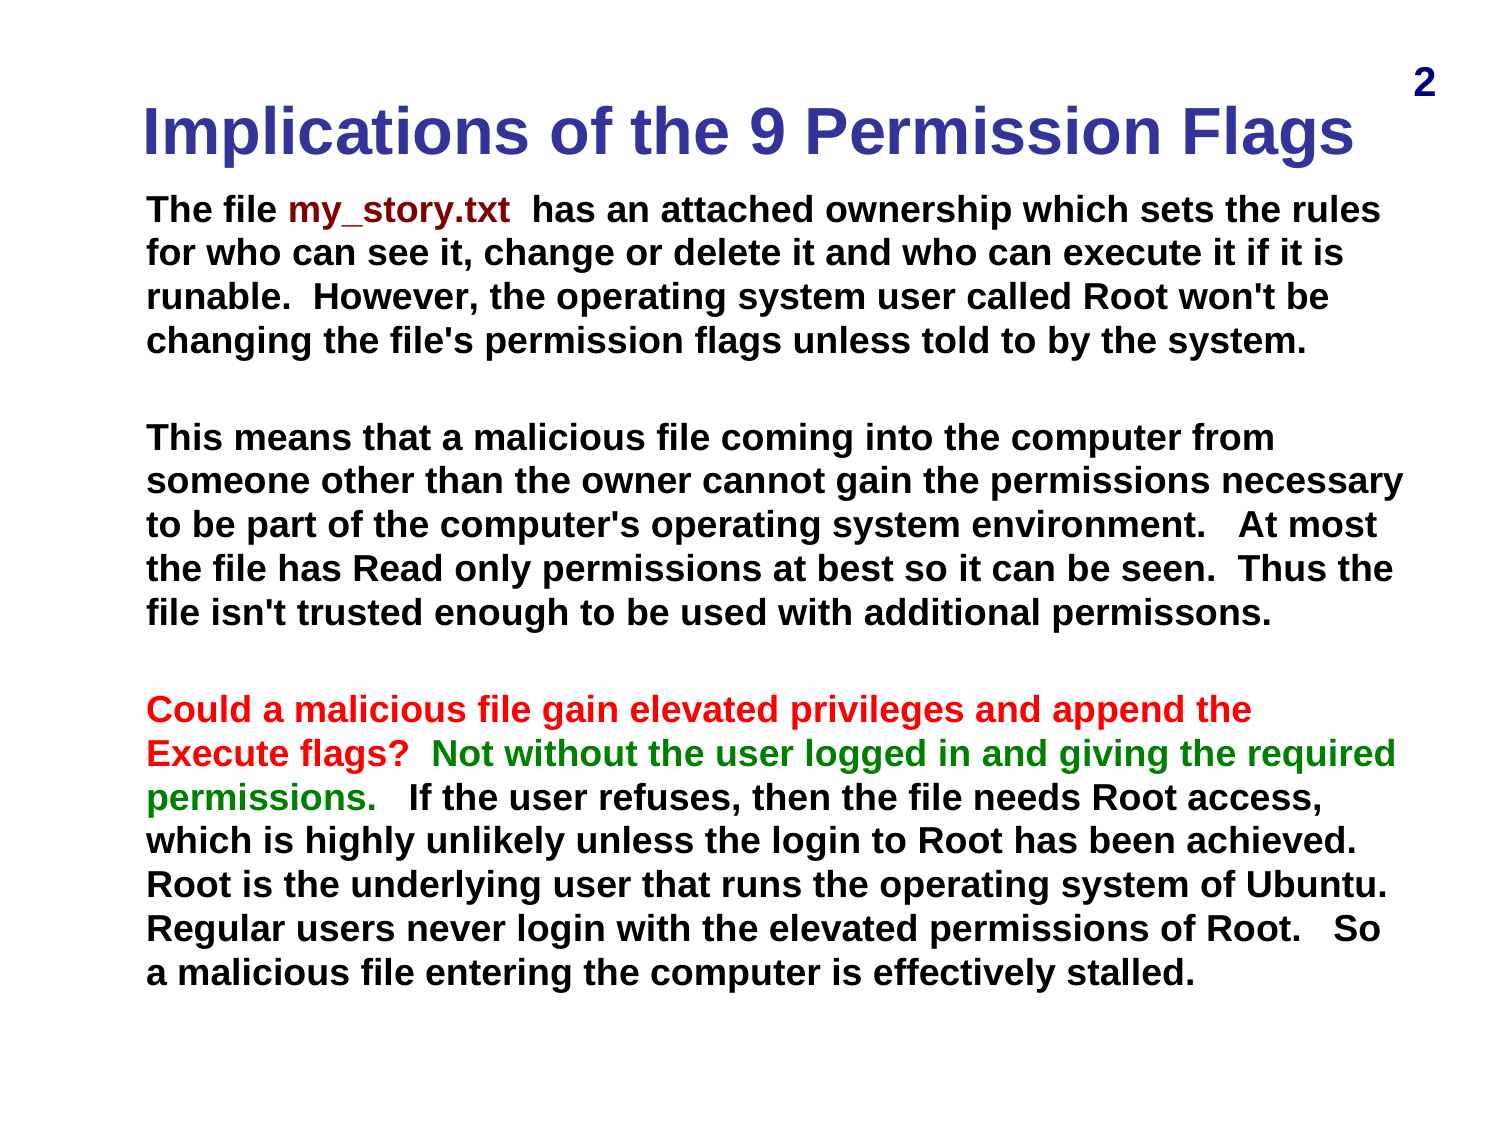

2
# Implications of the 9 Permission Flags
The file my_story.txt has an attached ownership which sets the rules
for who can see it, change or delete it and who can execute it if it is
runable. However, the operating system user called Root won't be
changing the file's permission flags unless told to by the system.
This means that a malicious file coming into the computer from
someone other than the owner cannot gain the permissions necessary
to be part of the computer's operating system environment. At most
the file has Read only permissions at best so it can be seen. Thus the
file isn't trusted enough to be used with additional permissons.
Could a malicious file gain elevated privileges and append the
Execute flags? Not without the user logged in and giving the required
permissions. If the user refuses, then the file needs Root access,
which is highly unlikely unless the login to Root has been achieved.
Root is the underlying user that runs the operating system of Ubuntu.
Regular users never login with the elevated permissions of Root. So
a malicious file entering the computer is effectively stalled.